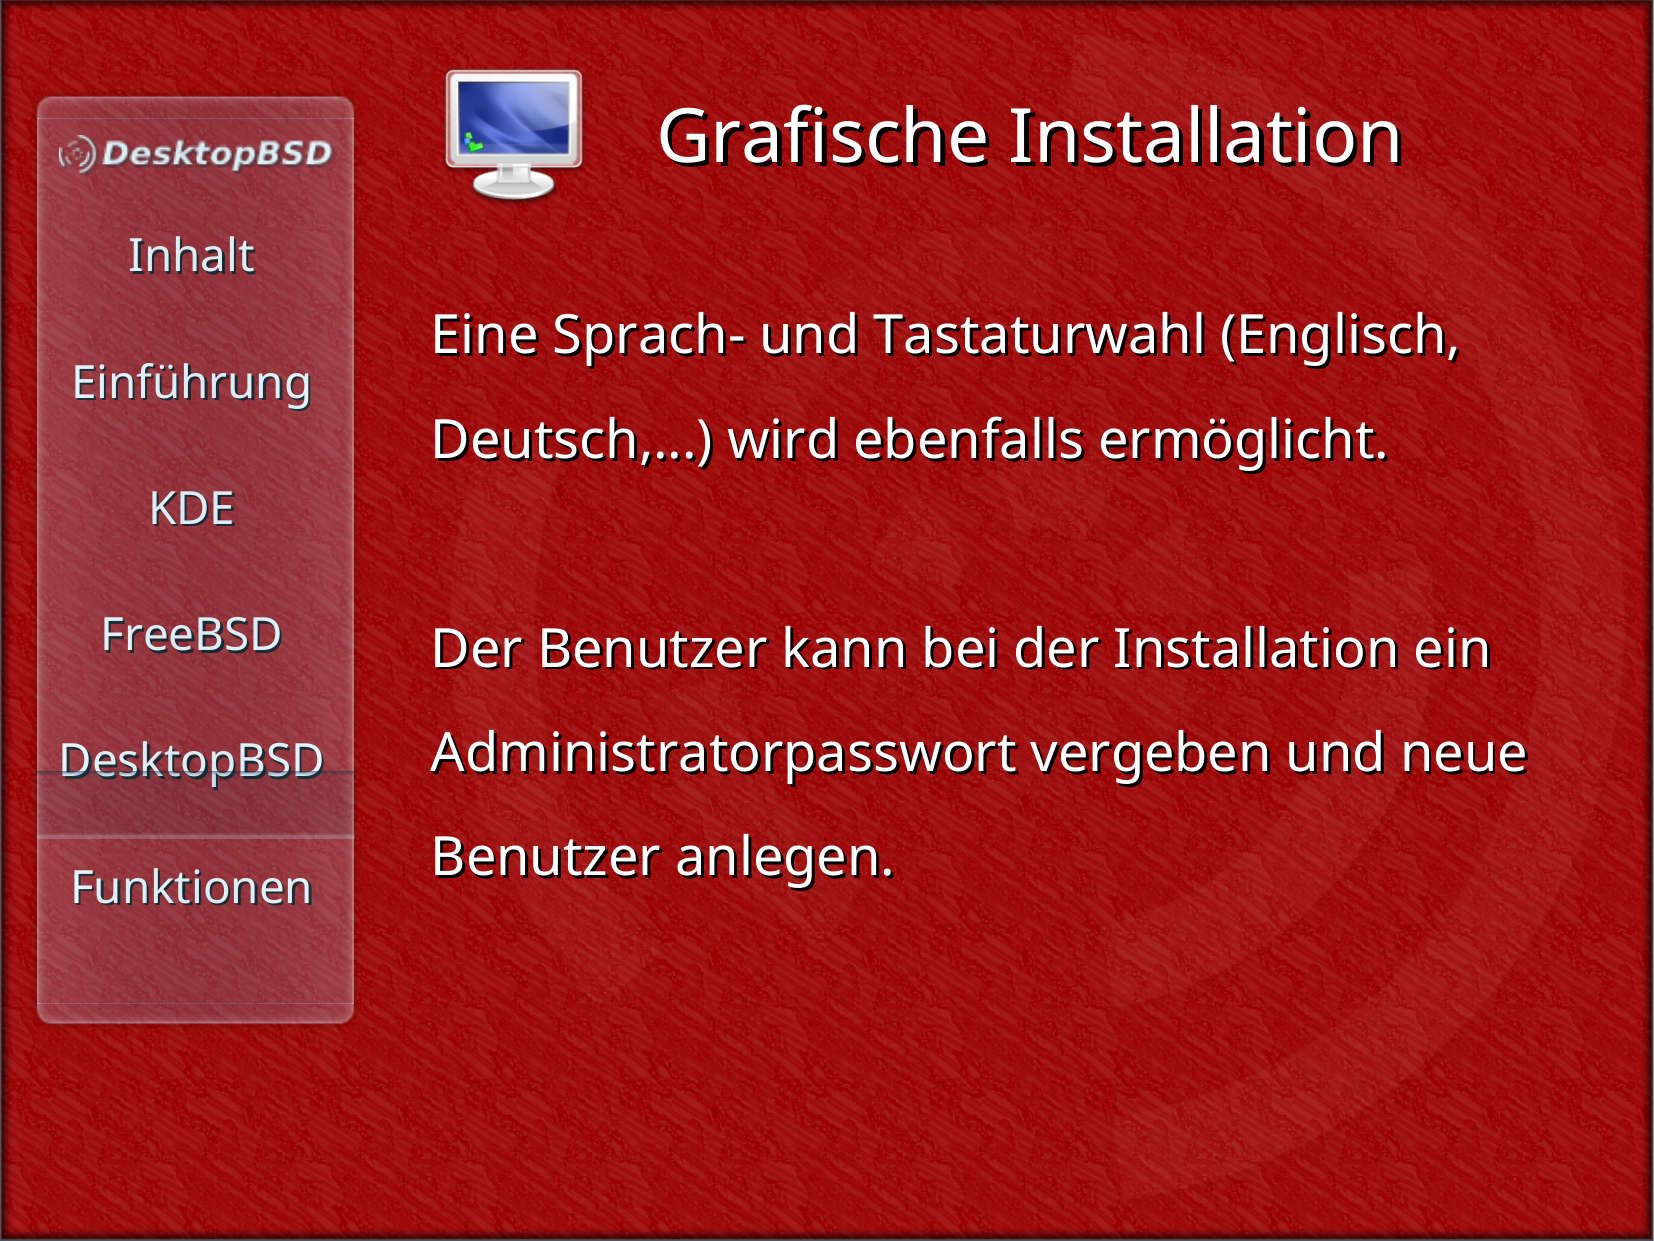

Grafische Installation
# Eine Sprach- und Tastaturwahl (Englisch,
Deutsch,...) wird ebenfalls ermöglicht.
Der Benutzer kann bei der Installation ein
Administratorpasswort vergeben und neue
Benutzer anlegen.